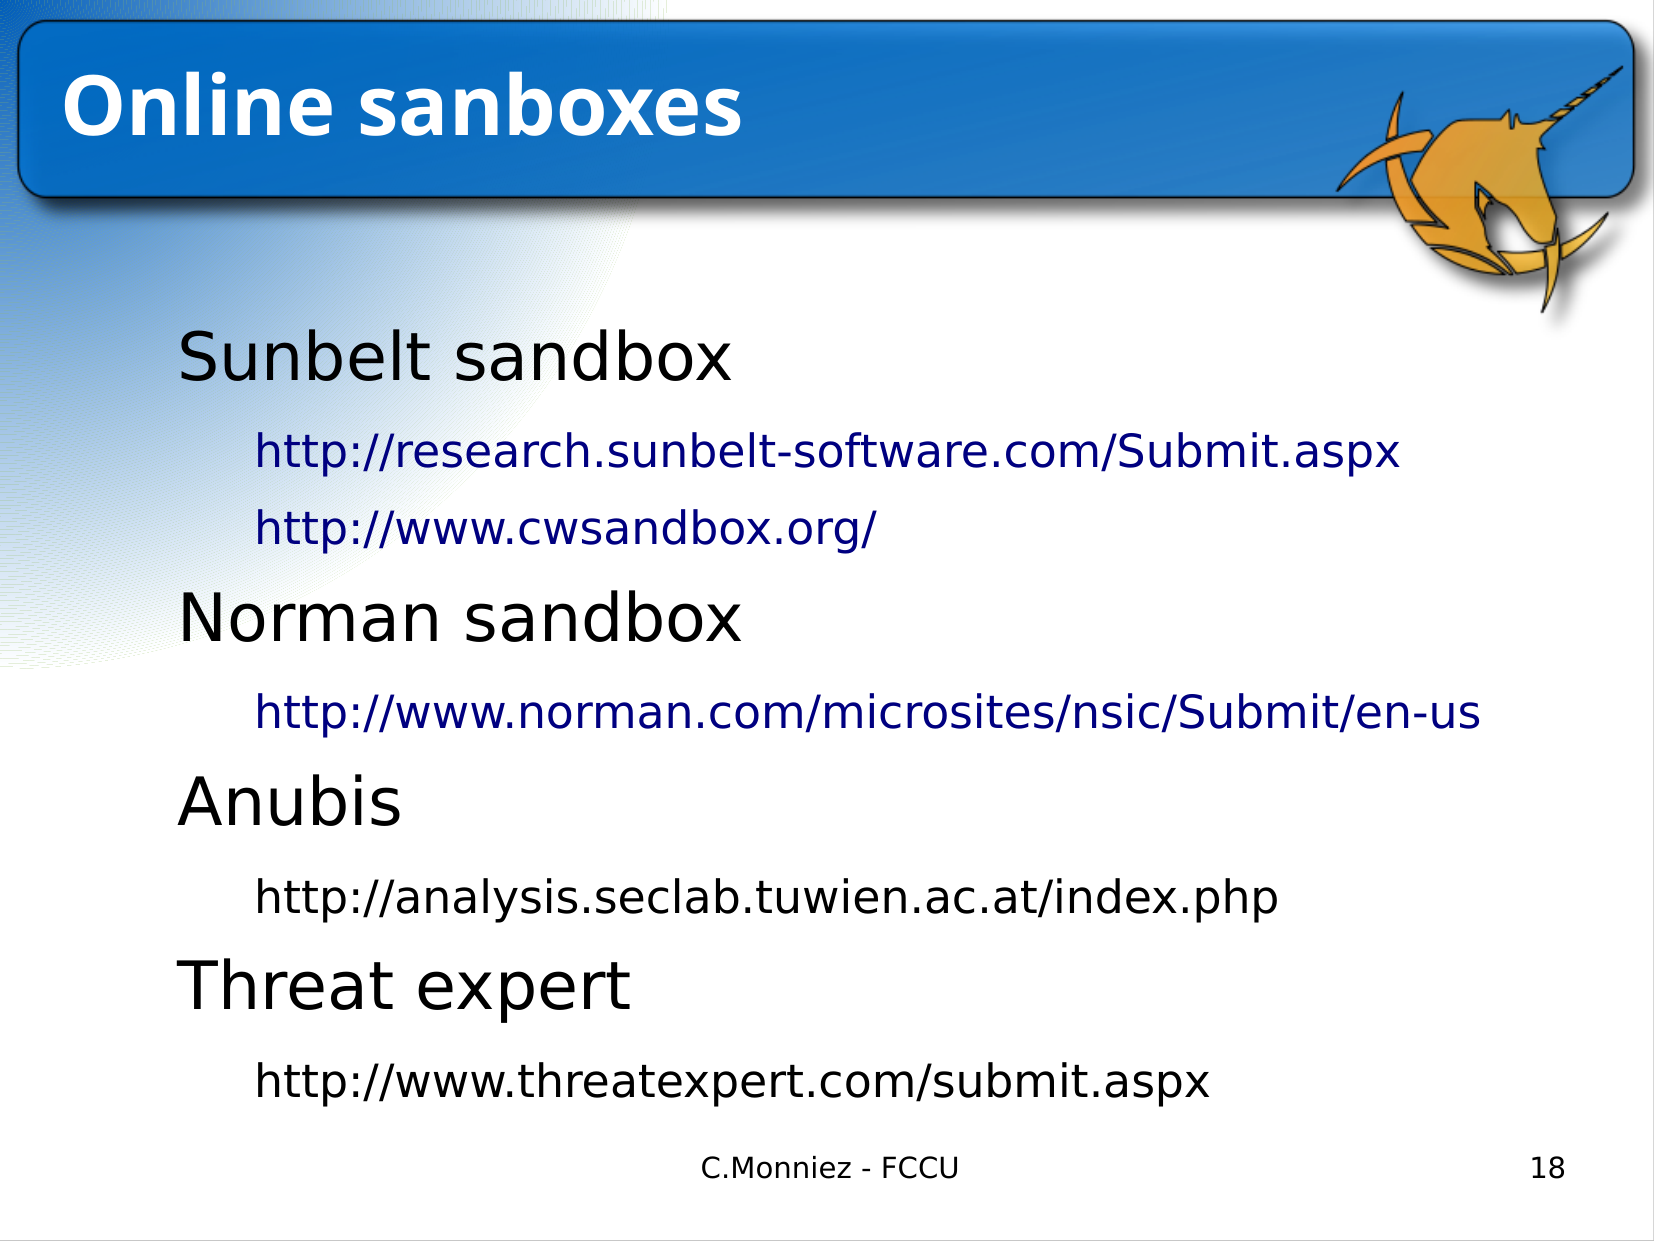

# Online sanboxes
Sunbelt sandbox
http://research.sunbelt-software.com/Submit.aspx
http://www.cwsandbox.org/
Norman sandbox
http://www.norman.com/microsites/nsic/Submit/en-us
Anubis
http://analysis.seclab.tuwien.ac.at/index.php
Threat expert
http://www.threatexpert.com/submit.aspx
C.Monniez - FCCU
18